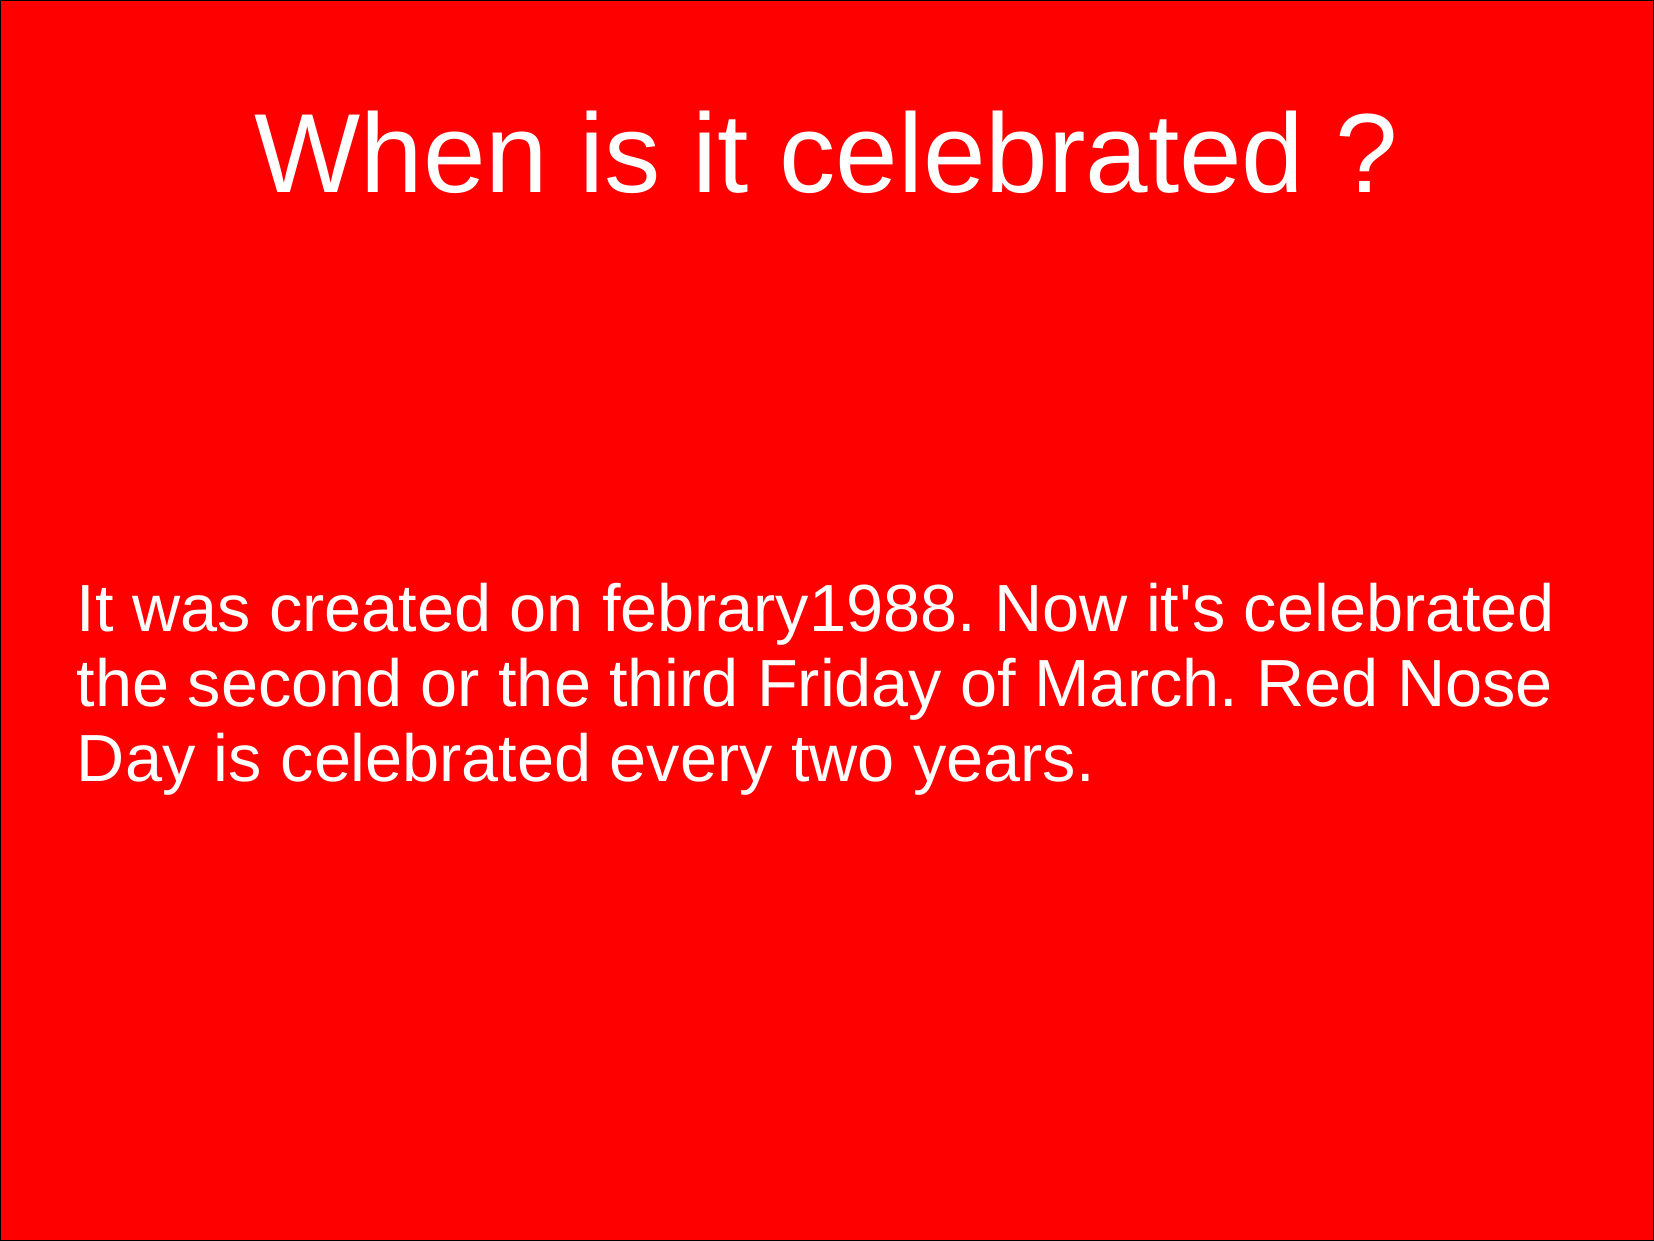

# When is it celebrated ?
It was created on febrary1988. Now it's celebrated the second or the third Friday of March. Red Nose Day is celebrated every two years.